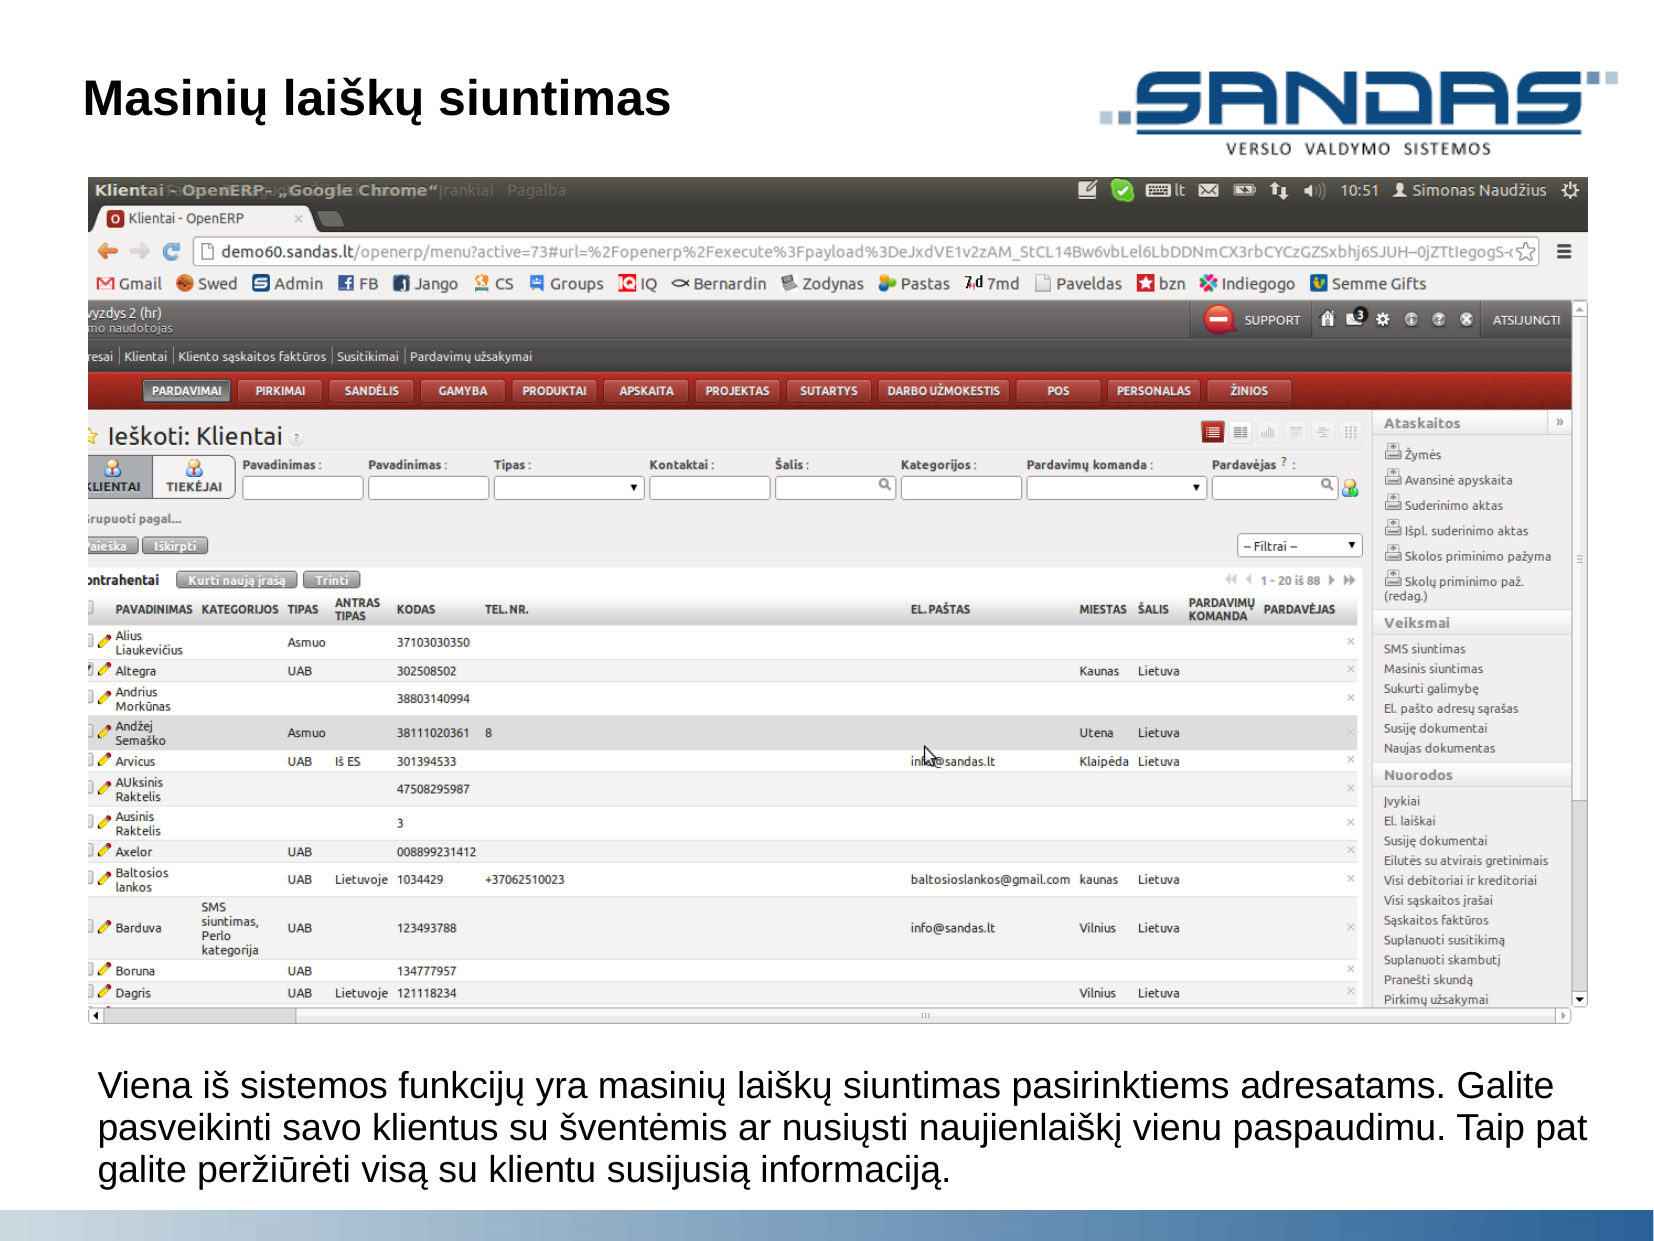

# Masinių laiškų siuntimas
Viena iš sistemos funkcijų yra masinių laiškų siuntimas pasirinktiems adresatams. Galite
pasveikinti savo klientus su šventėmis ar nusiųsti naujienlaiškį vienu paspaudimu. Taip pat
galite peržiūrėti visą su klientu susijusią informaciją.